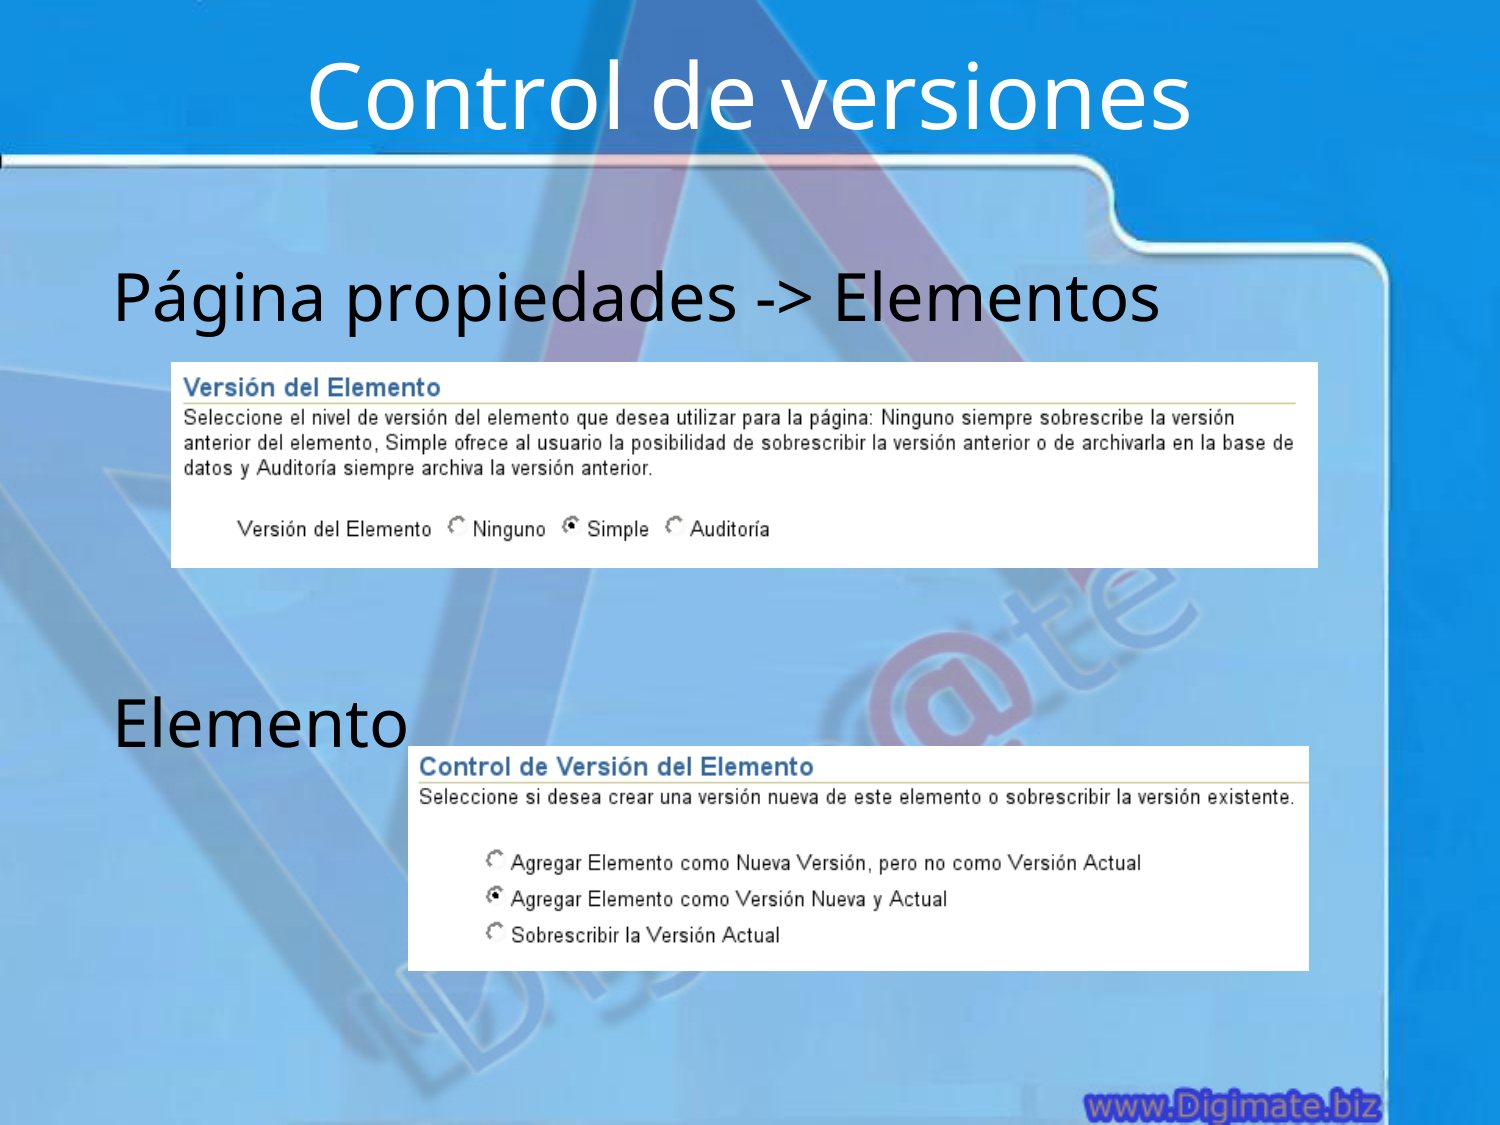

# Control de versiones
Página propiedades -> Elementos
Elemento